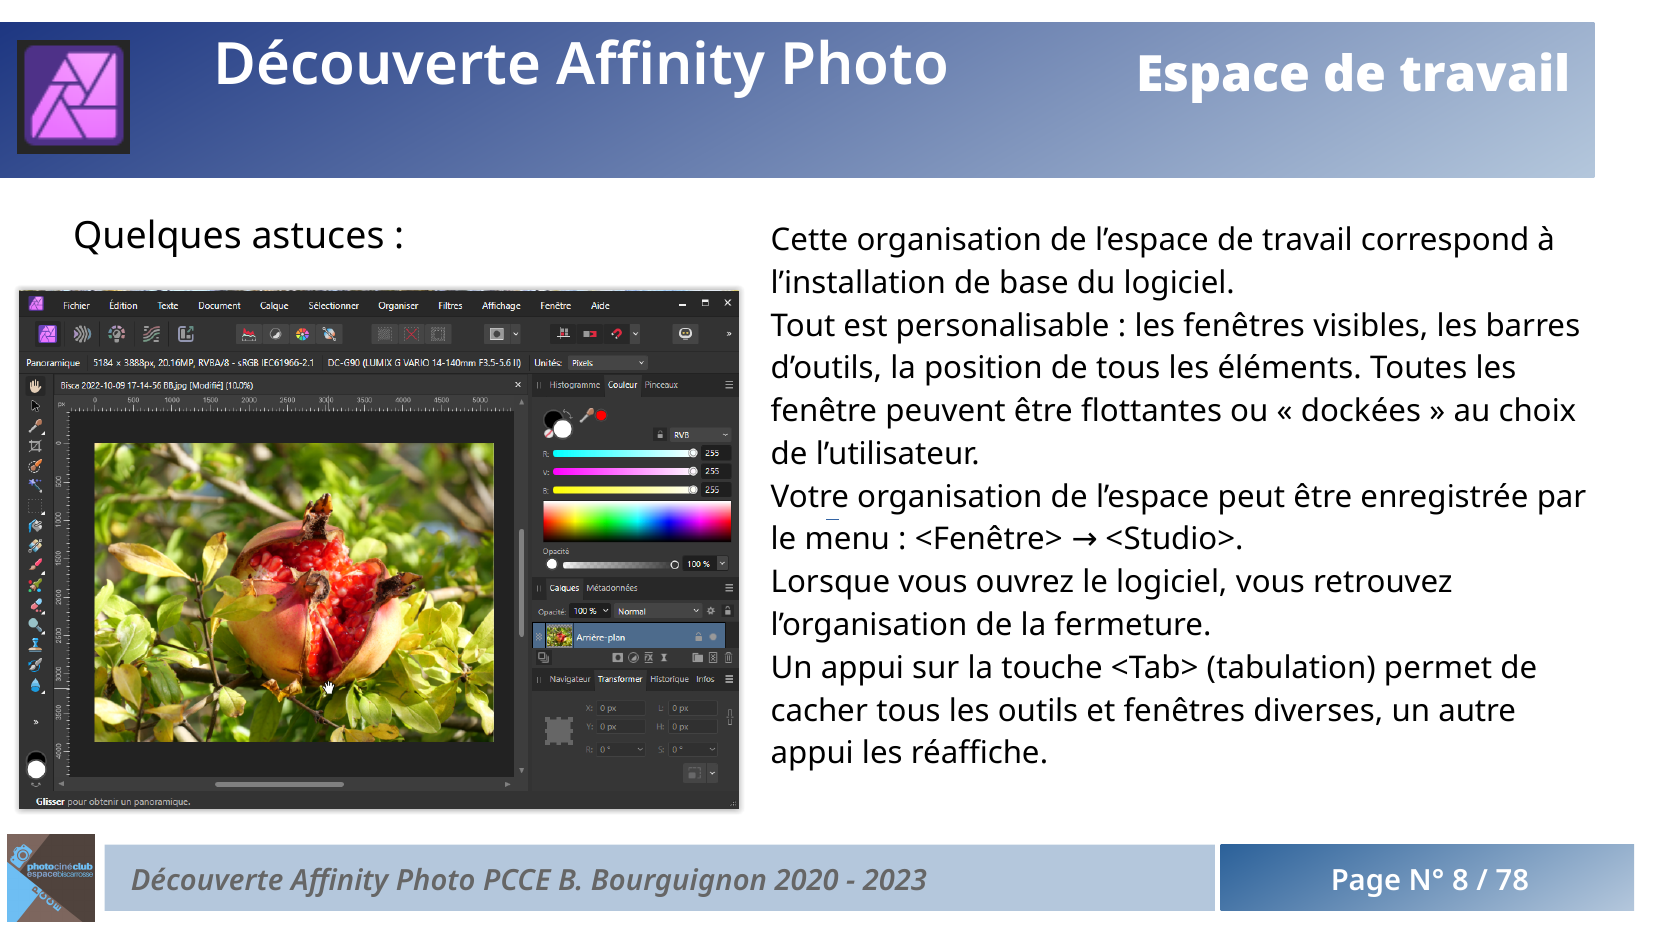

# Espace de travail
Quelques astuces :
Cette organisation de l’espace de travail correspond à l’installation de base du logiciel.
Tout est personalisable : les fenêtres visibles, les barres d’outils, la position de tous les éléments. Toutes les fenêtre peuvent être flottantes ou « dockées » au choix de l’utilisateur.
Votre organisation de l’espace peut être enregistrée par le menu : <Fenêtre> → <Studio>.
Lorsque vous ouvrez le logiciel, vous retrouvez l’organisation de la fermeture.
Un appui sur la touche <Tab> (tabulation) permet de cacher tous les outils et fenêtres diverses, un autre appui les réaffiche.